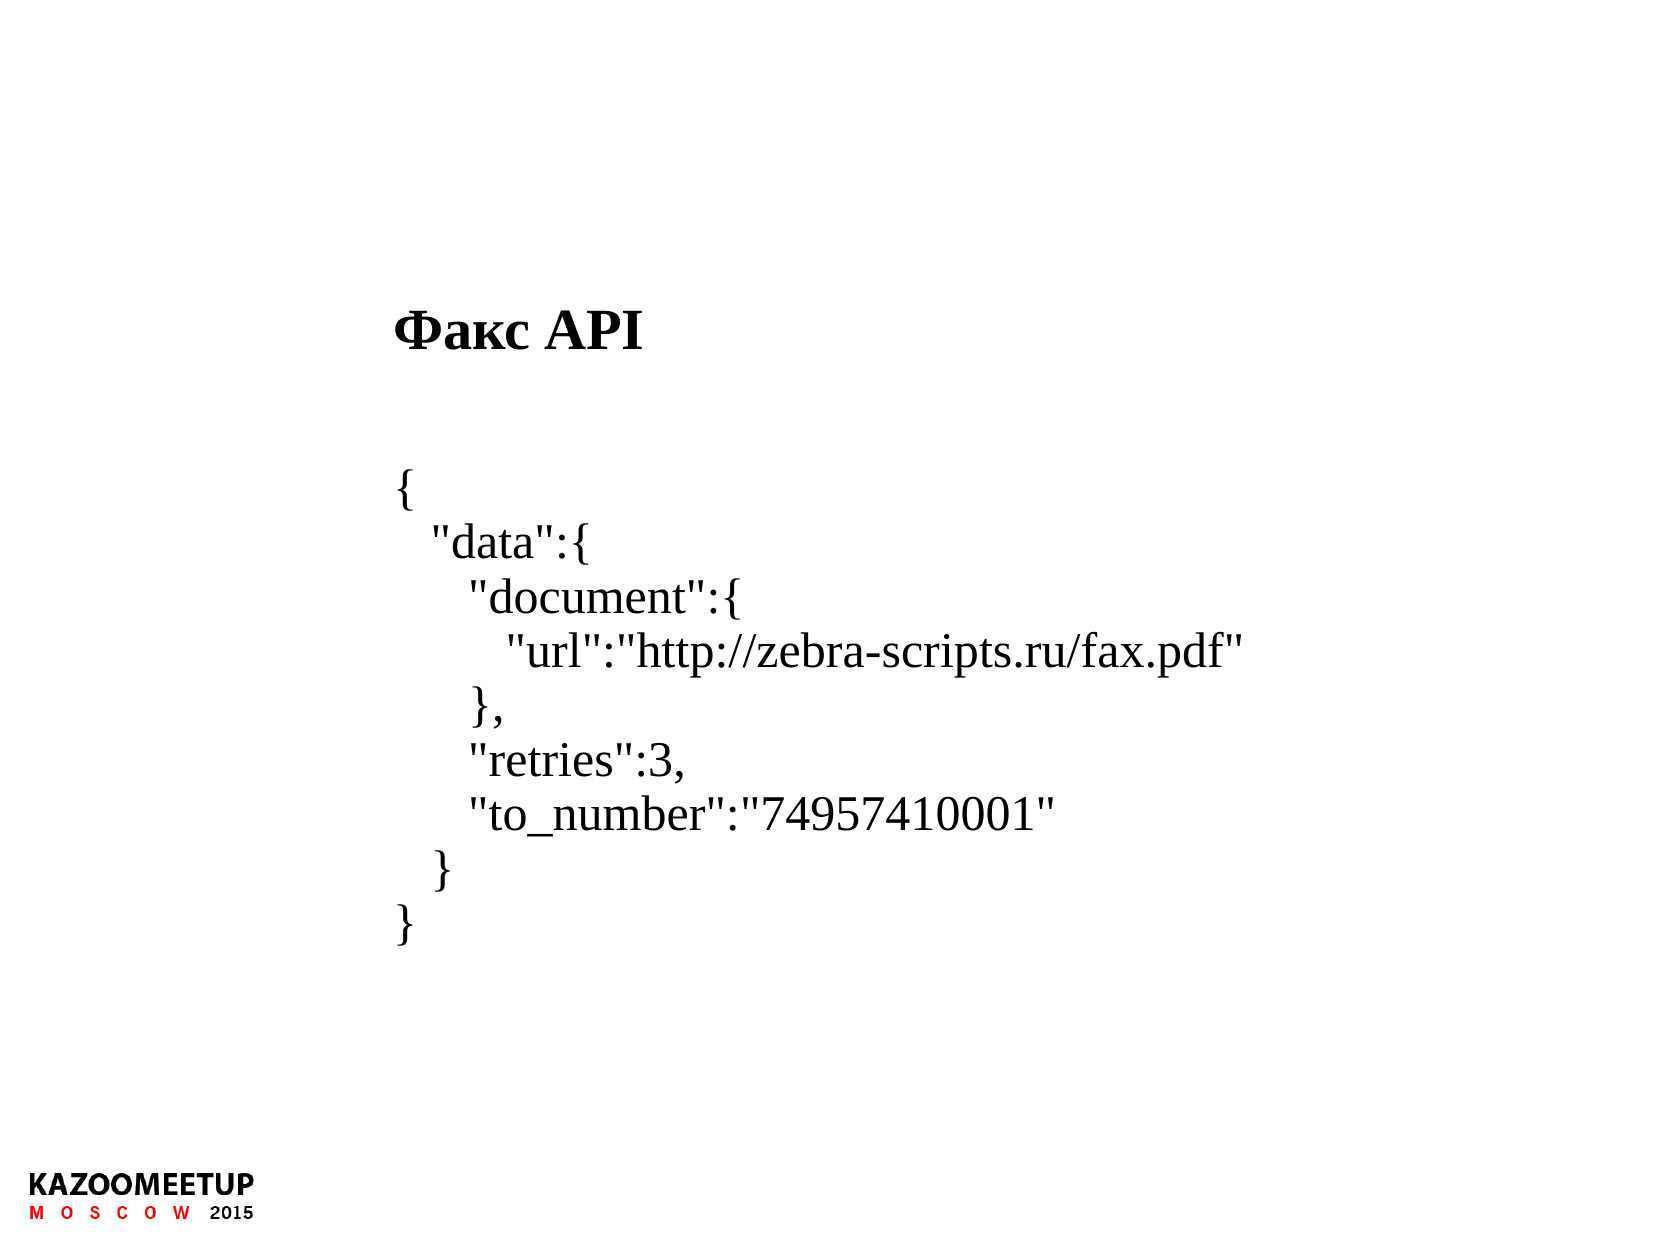

# Факс API
{
 "data":{
 "document":{
 "url":"http://zebra-scripts.ru/fax.pdf"
 },
 "retries":3,
 "to_number":"74957410001"
 }
}